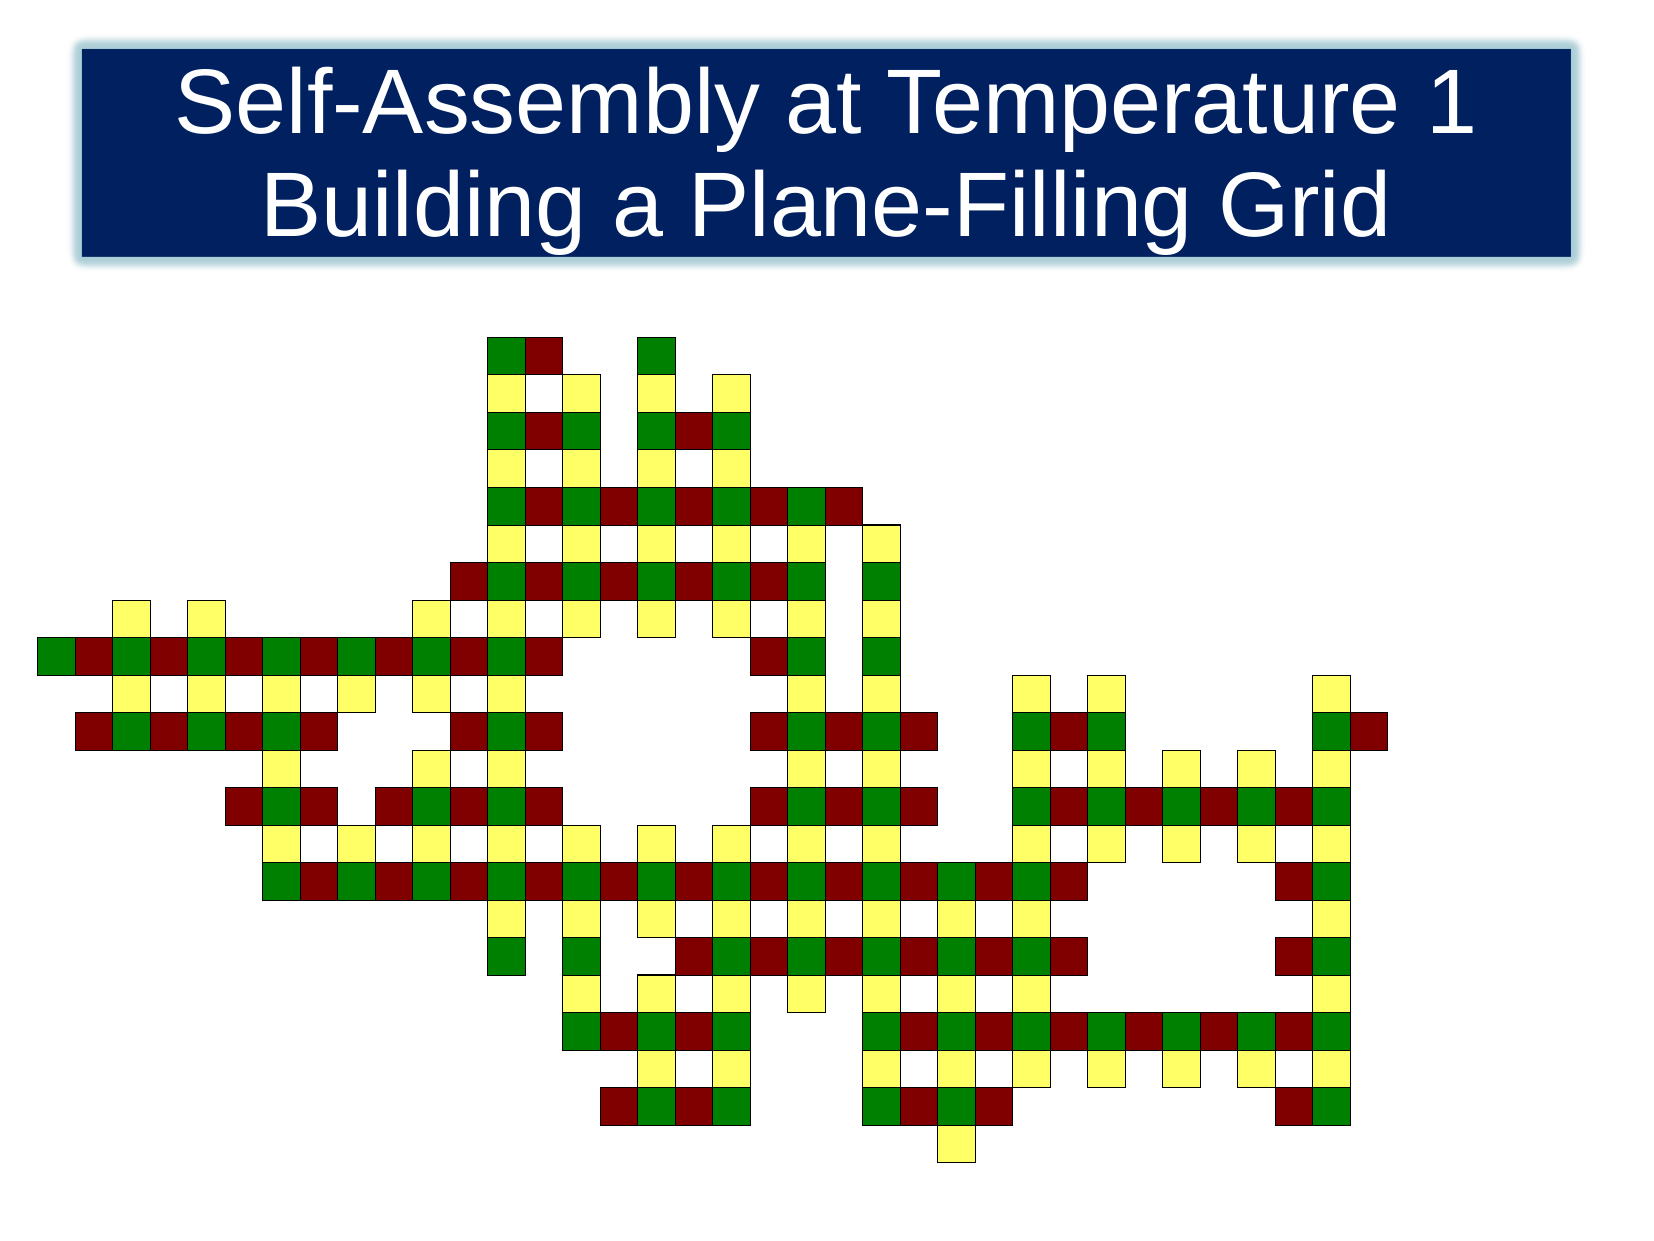

Self-Assembly at Temperature 1
Building a Plane-Filling Grid